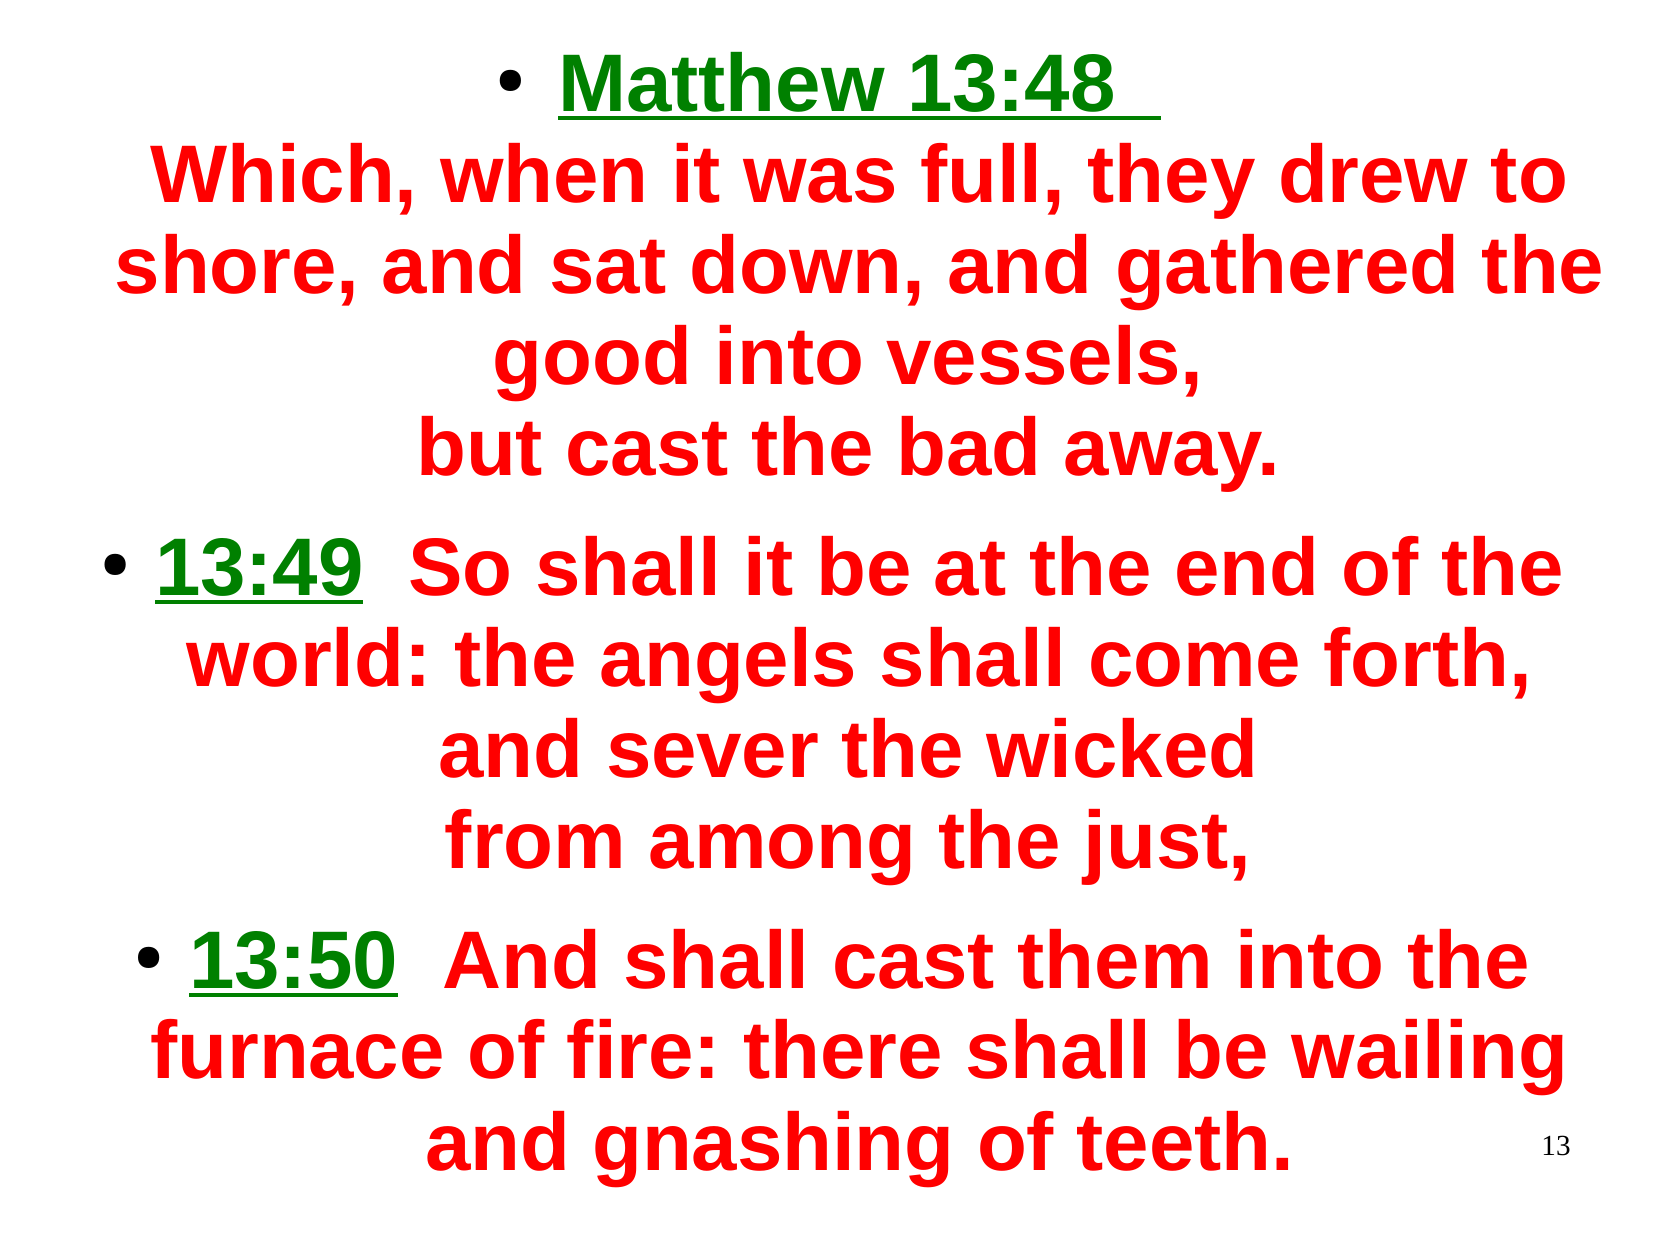

# Matthew 13:48  Which, when it was full, they drew to shore, and sat down, and gathered the good into vessels, but cast the bad away.
13:49  So shall it be at the end of the world: the angels shall come forth, and sever the wicked
from among the just,
13:50  And shall cast them into the furnace of fire: there shall be wailing and gnashing of teeth.
13